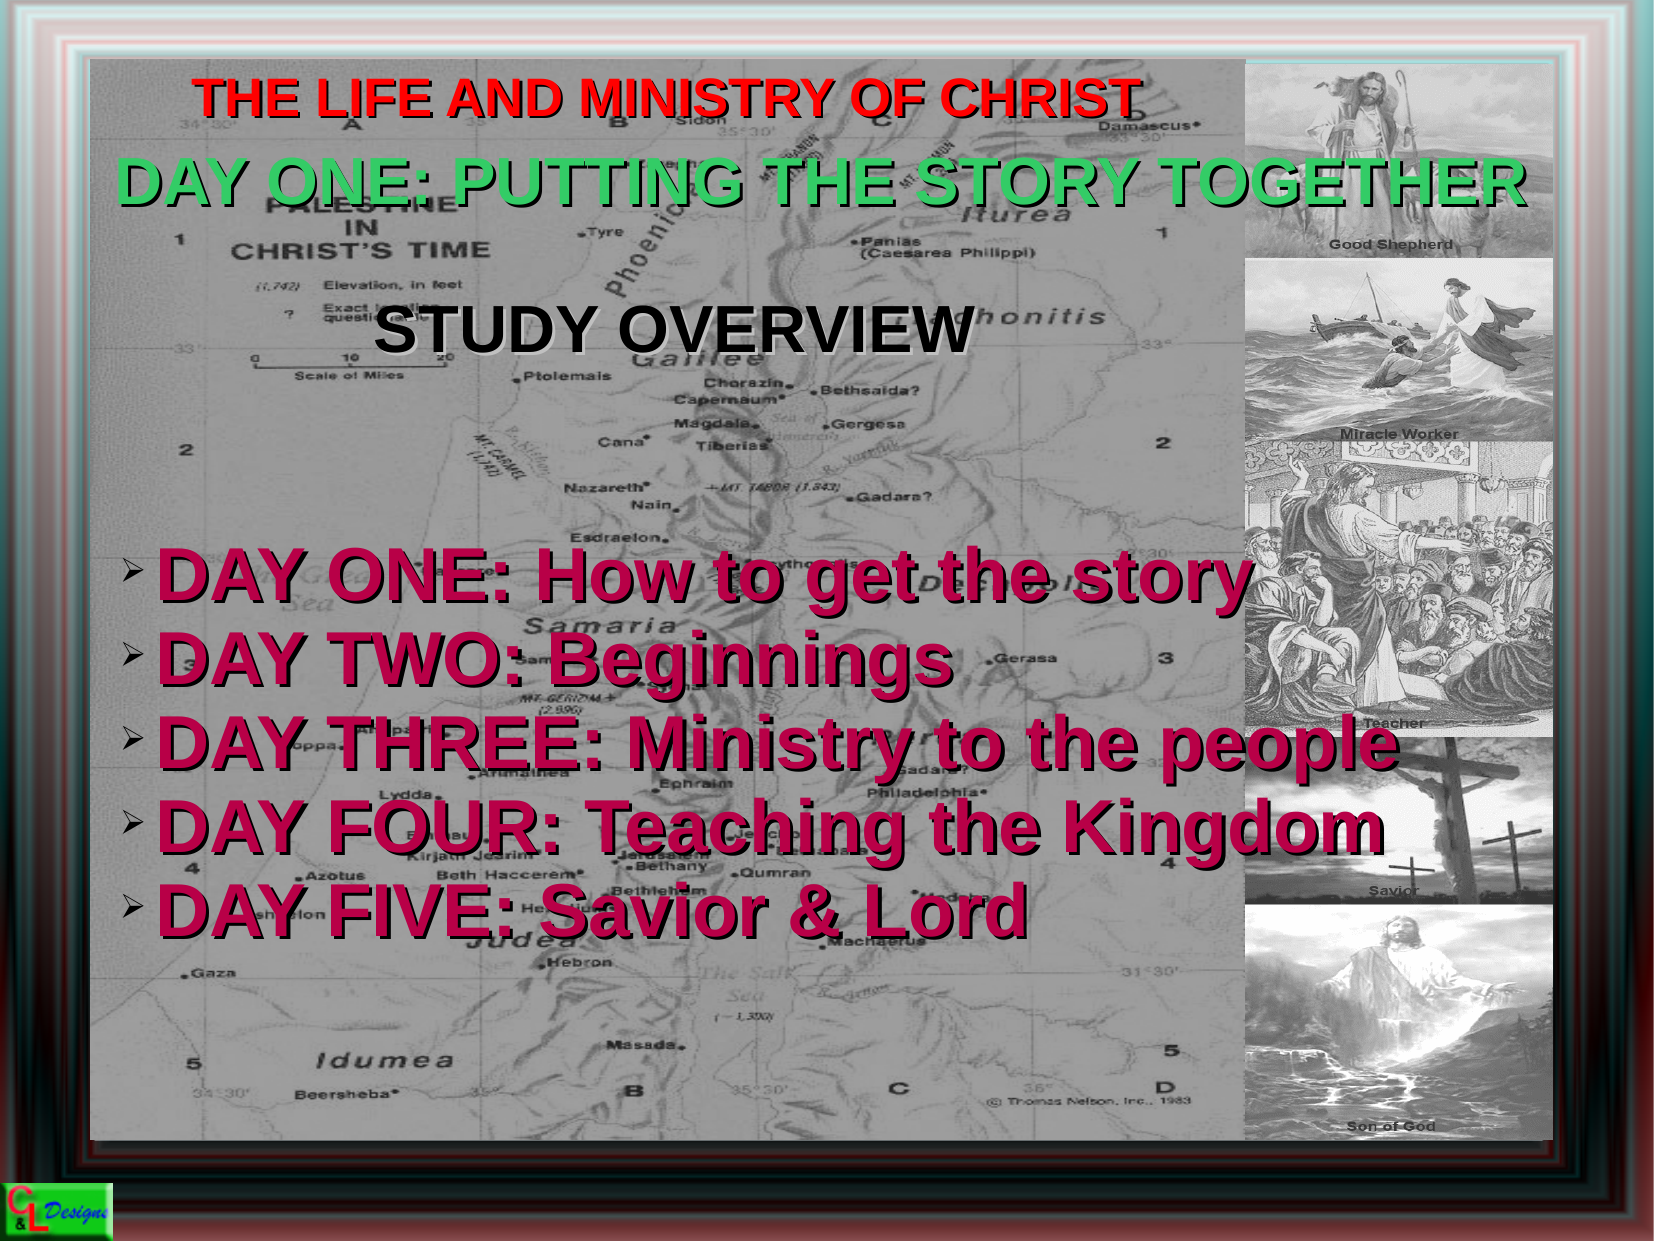

THE LIFE AND MINISTRY OF CHRIST
DAY ONE: PUTTING THE STORY TOGETHER
STUDY OVERVIEW
DAY ONE: How to get the story
DAY TWO: Beginnings
DAY THREE: Ministry to the people
DAY FOUR: Teaching the Kingdom
DAY FIVE: Savior & Lord